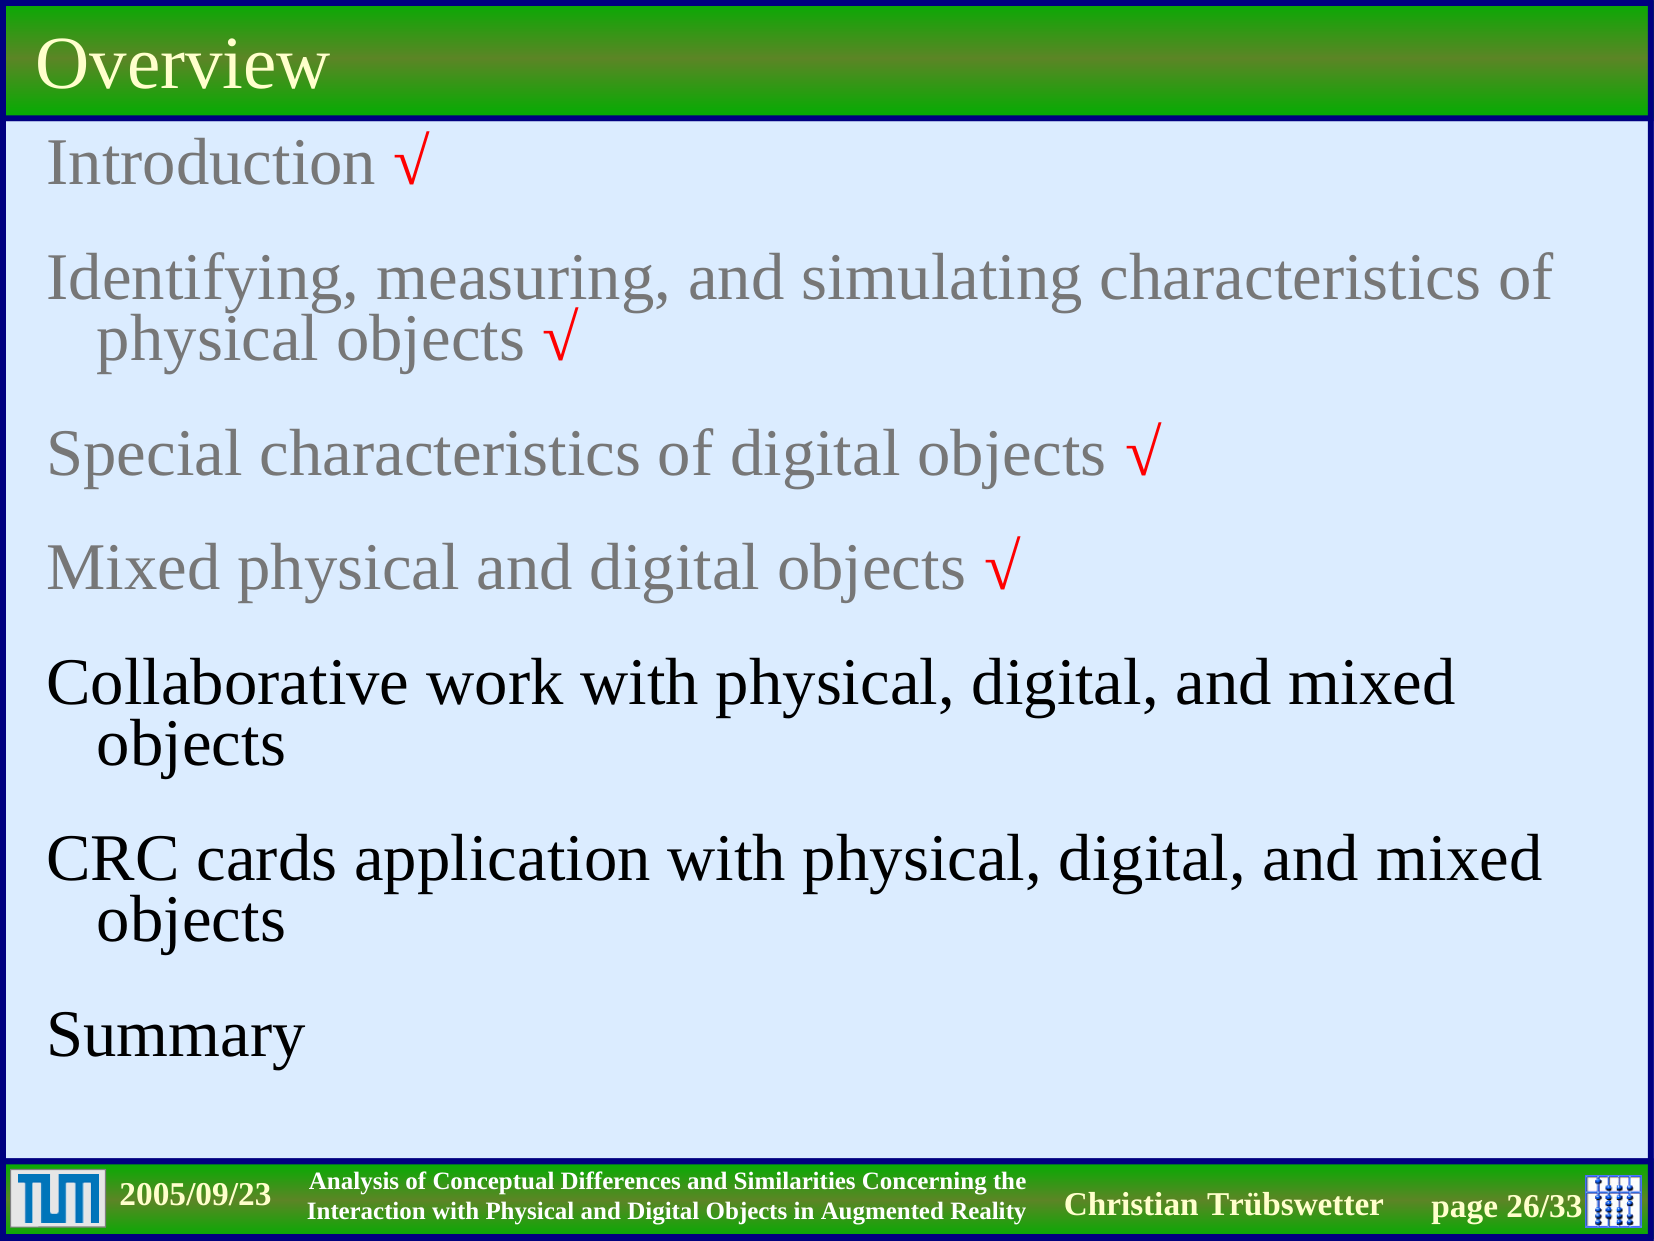

# Overview
Introduction √
Identifying, measuring, and simulating characteristics of physical objects √
Special characteristics of digital objects √
Mixed physical and digital objects √
Collaborative work with physical, digital, and mixed objects
CRC cards application with physical, digital, and mixed objects
Summary